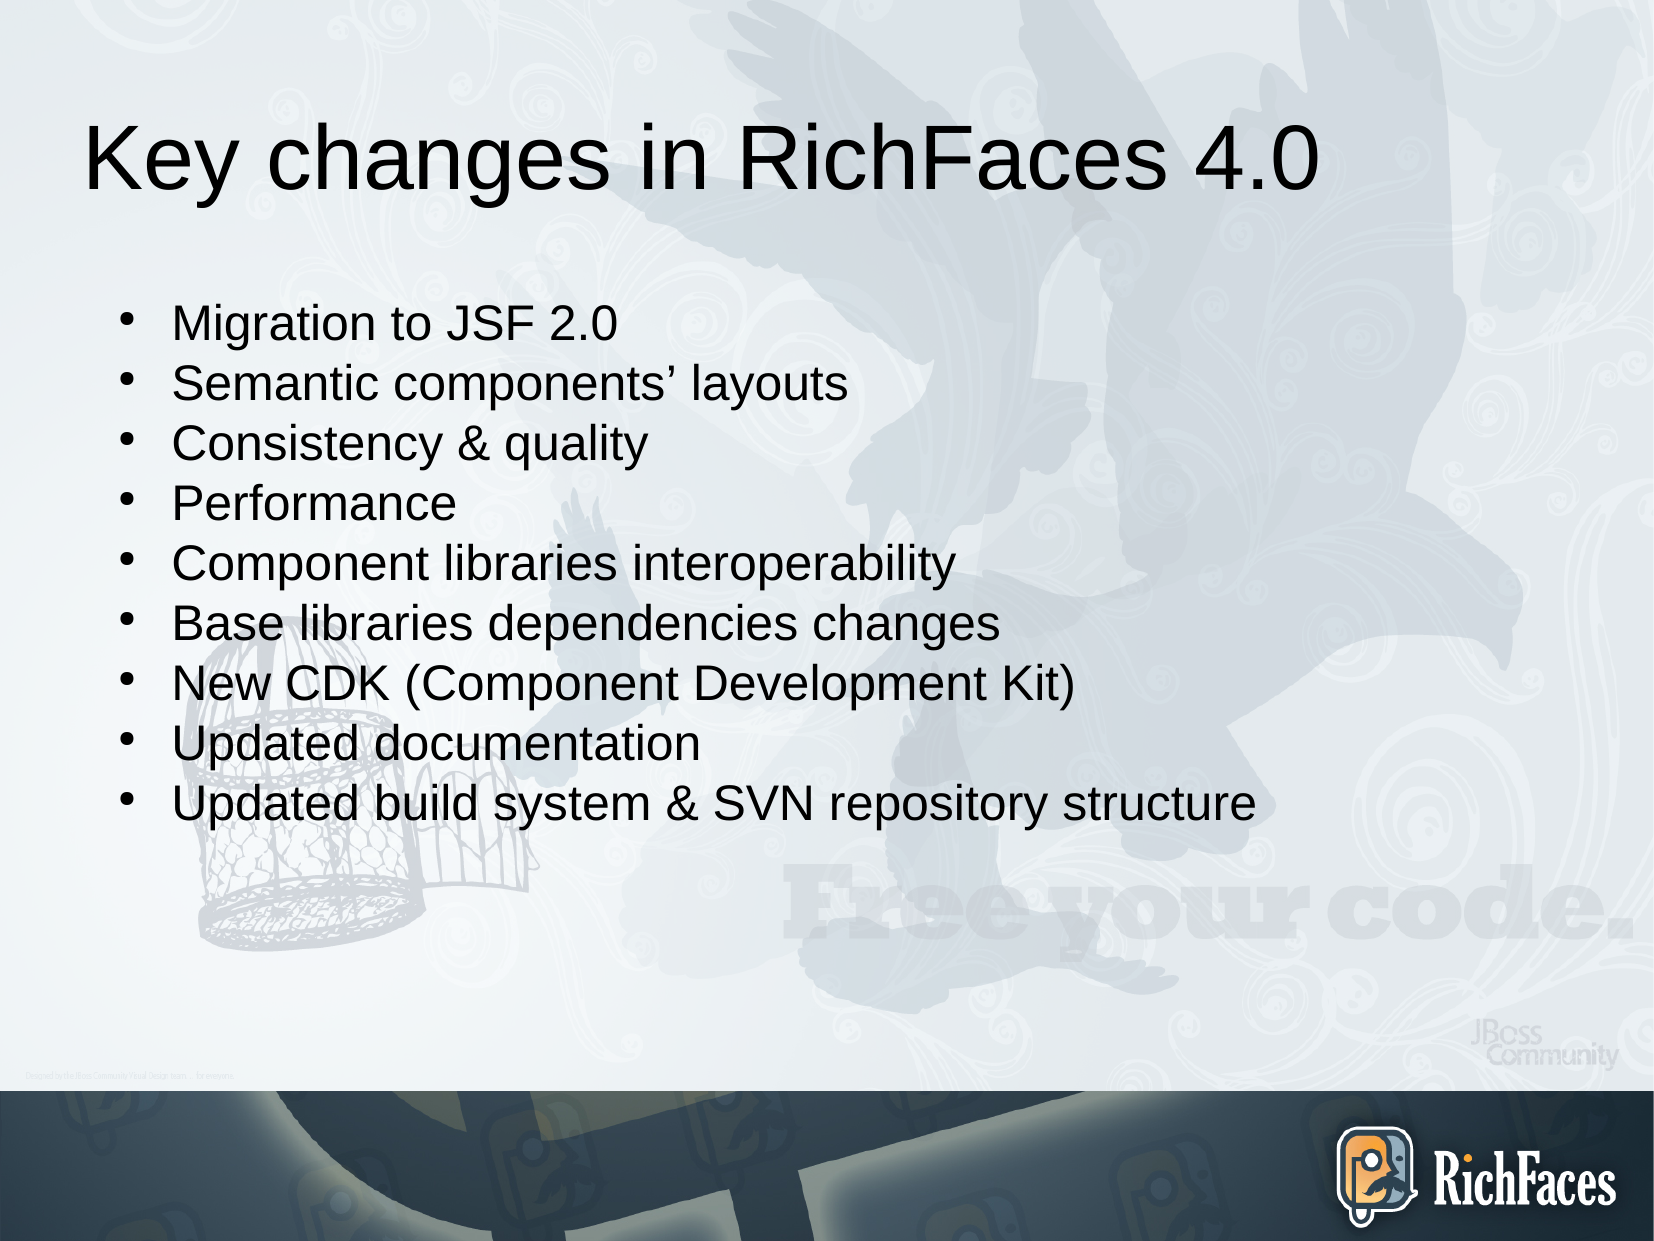

# Key changes in RichFaces 4.0
Migration to JSF 2.0
Semantic components’ layouts
Consistency & quality
Performance
Component libraries interoperability
Base libraries dependencies changes
New CDK (Component Development Kit)
Updated documentation
Updated build system & SVN repository structure